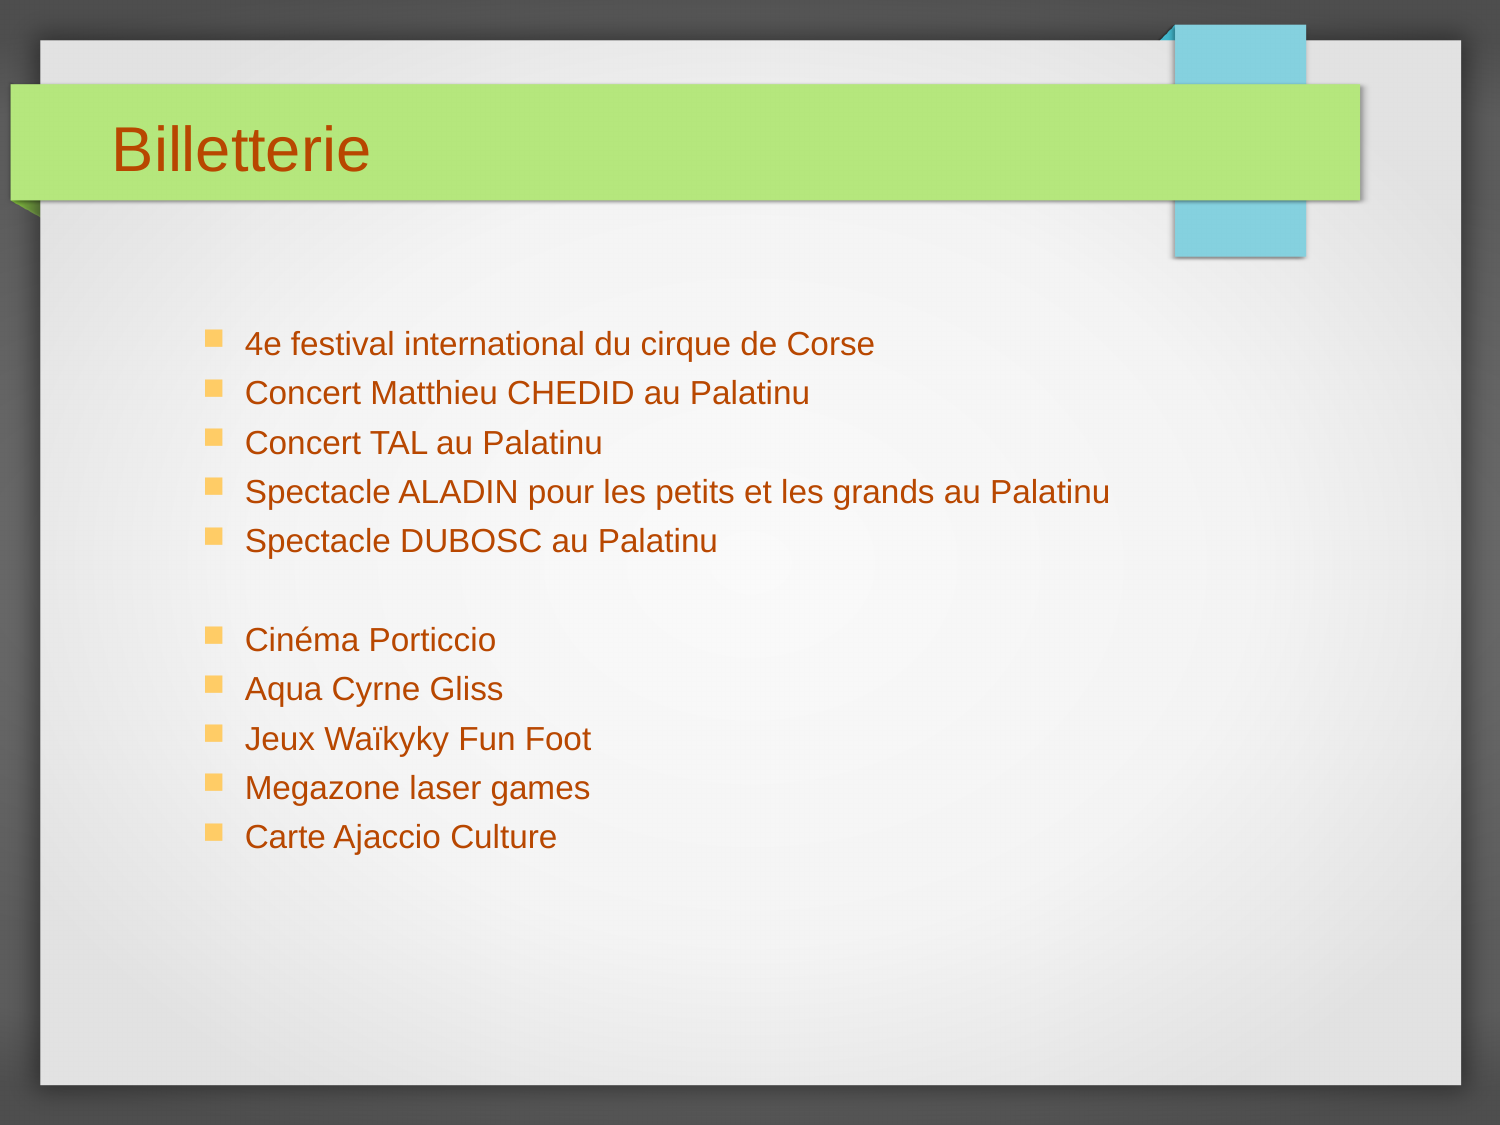

# Billetterie
4e festival international du cirque de Corse
Concert Matthieu CHEDID au Palatinu
Concert TAL au Palatinu
Spectacle ALADIN pour les petits et les grands au Palatinu
Spectacle DUBOSC au Palatinu
Cinéma Porticcio
Aqua Cyrne Gliss
Jeux Waïkyky Fun Foot
Megazone laser games
Carte Ajaccio Culture